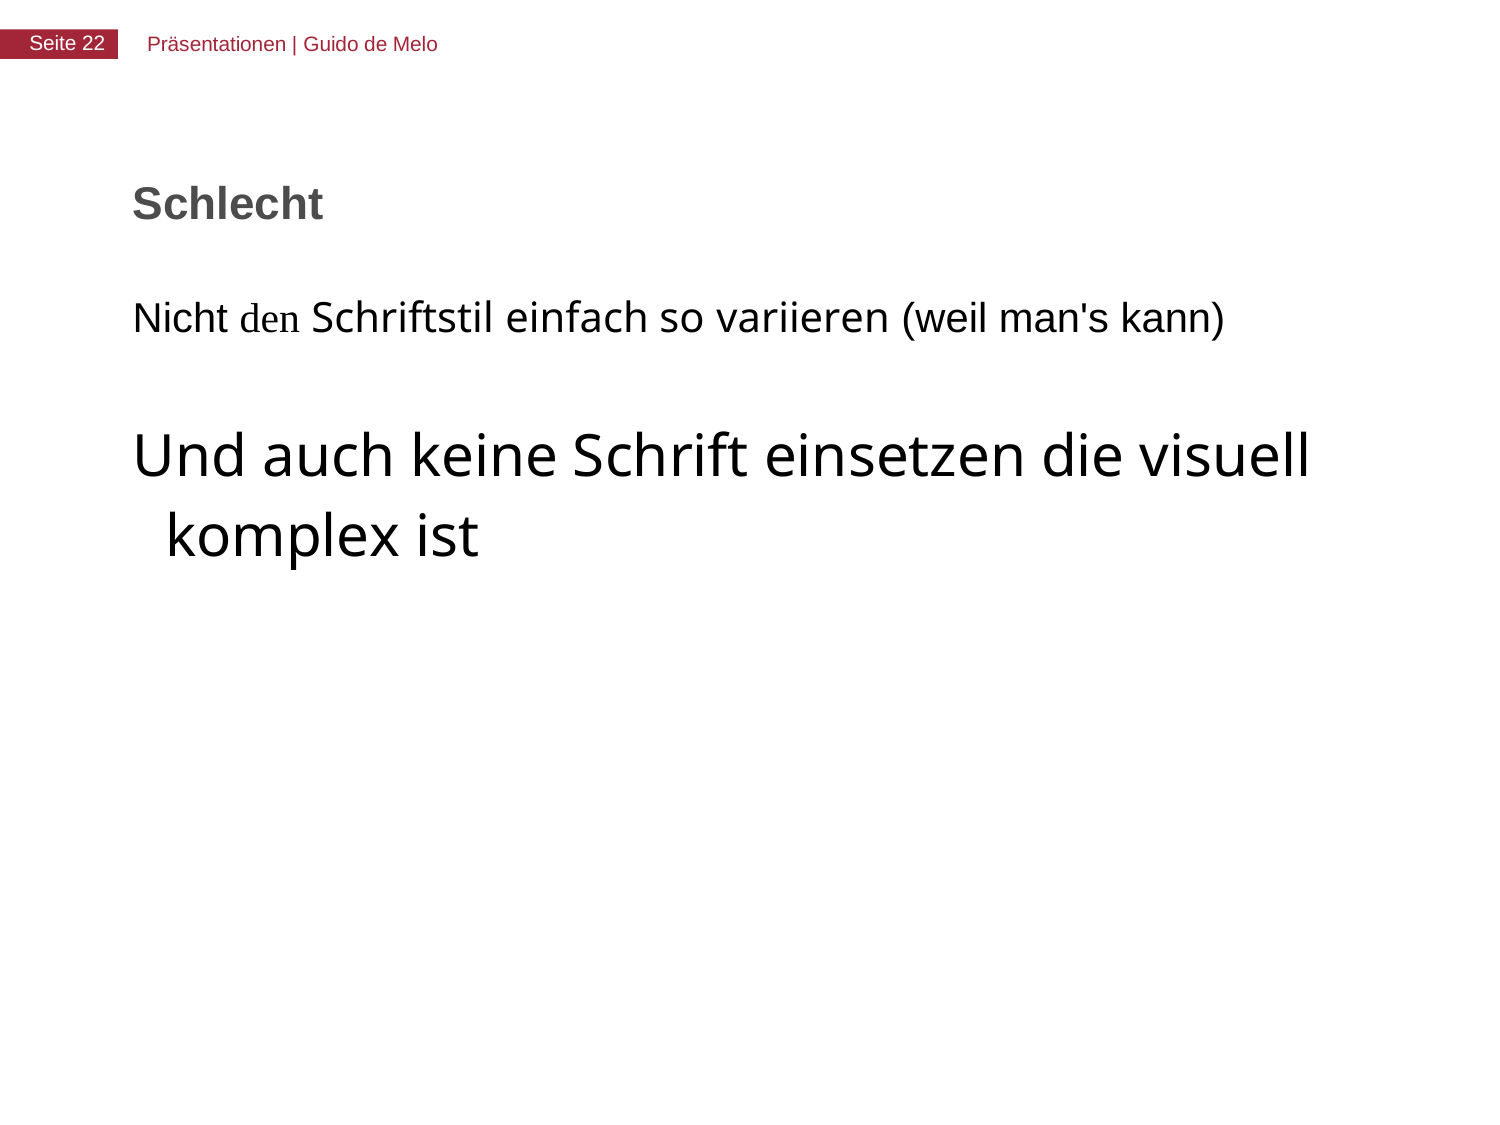

# Schlecht
Nicht den Schriftstil einfach so variieren (weil man's kann)
Und auch keine Schrift einsetzen die visuell komplex ist